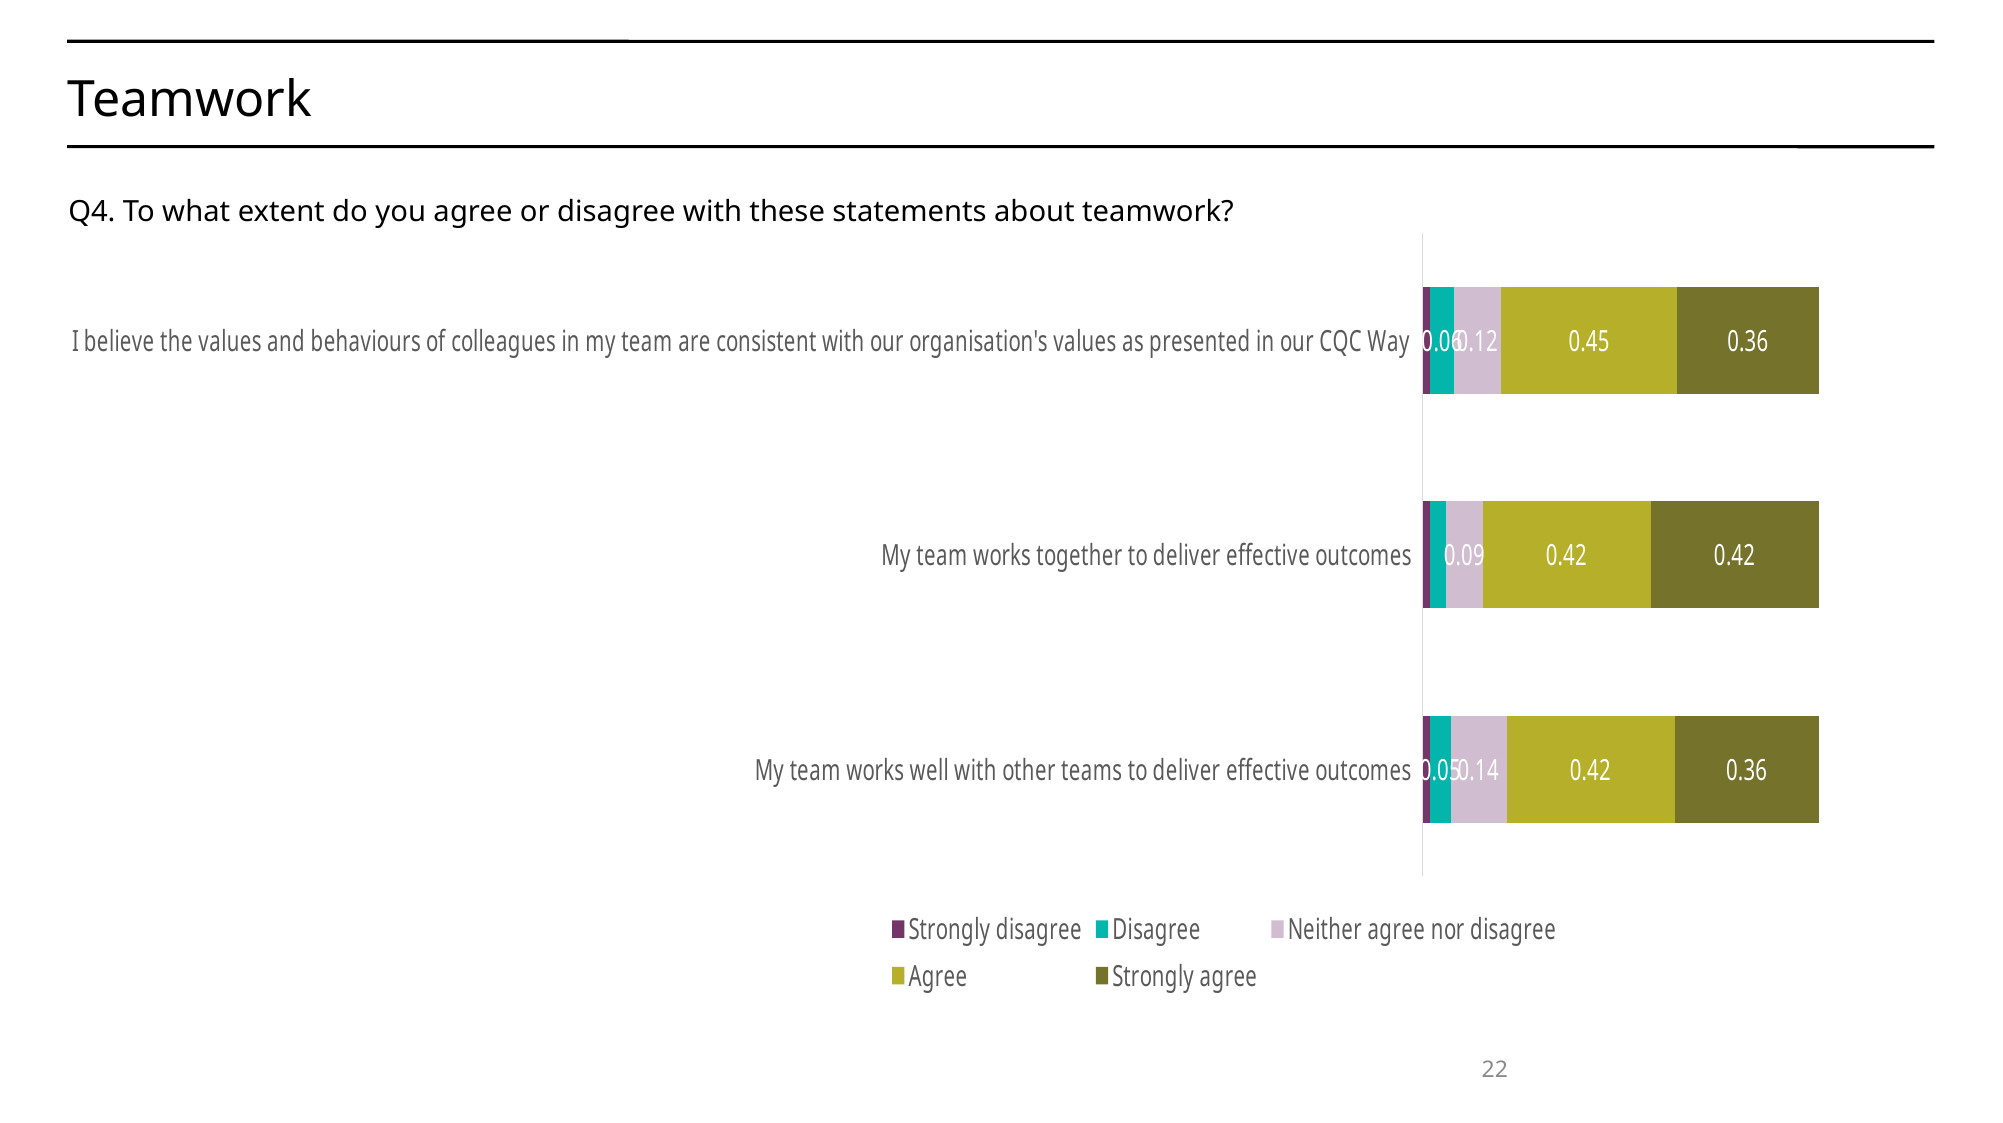

# Teamwork
Q4. To what extent do you agree or disagree with these statements about teamwork?
### Chart
| Category | Strongly disagree | Disagree | Neither agree nor disagree | Agree | Strongly agree |
|---|---|---|---|---|---|
| I believe the values and behaviours of colleagues in my team are consistent with our organisation's values as presented in our CQC Way | 0.02 | 0.06 | 0.12 | 0.45 | 0.36 |
| My team works together to deliver effective outcomes | 0.02 | 0.04 | 0.09 | 0.42 | 0.42 |
| My team works well with other teams to deliver effective outcomes | 0.02 | 0.05 | 0.14 | 0.42 | 0.36 |6